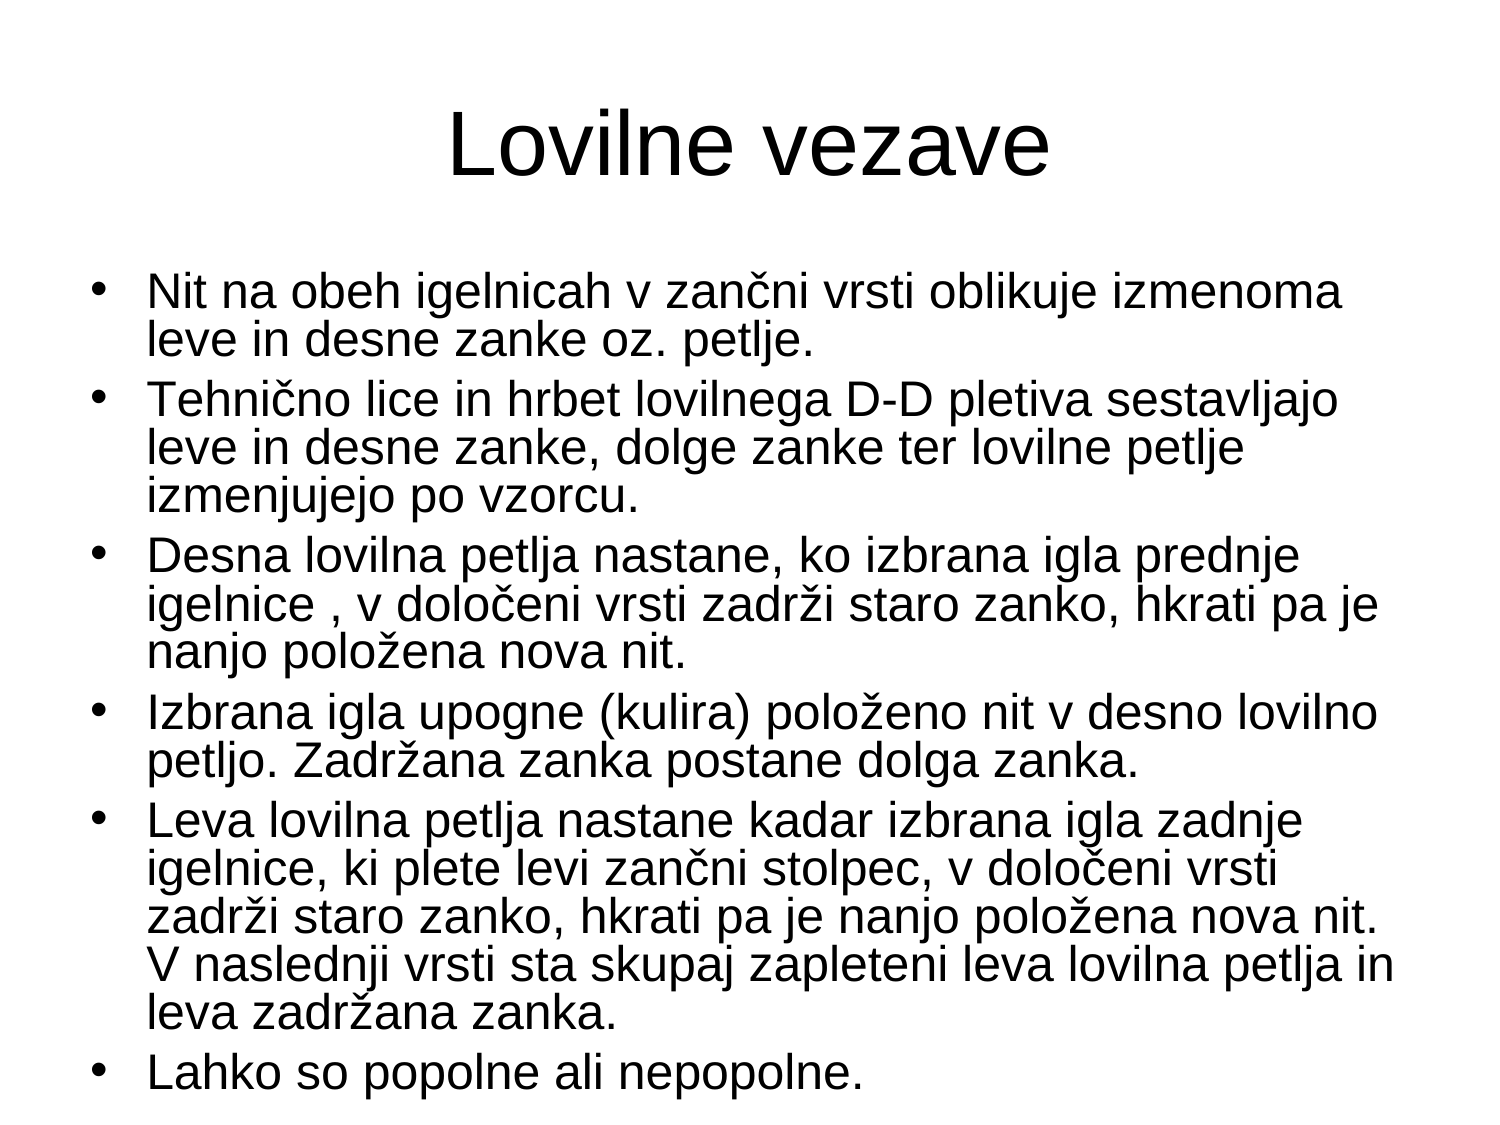

# Lovilne vezave
Nit na obeh igelnicah v zančni vrsti oblikuje izmenoma leve in desne zanke oz. petlje.
Tehnično lice in hrbet lovilnega D-D pletiva sestavljajo leve in desne zanke, dolge zanke ter lovilne petlje izmenjujejo po vzorcu.
Desna lovilna petlja nastane, ko izbrana igla prednje igelnice , v določeni vrsti zadrži staro zanko, hkrati pa je nanjo položena nova nit.
Izbrana igla upogne (kulira) položeno nit v desno lovilno petljo. Zadržana zanka postane dolga zanka.
Leva lovilna petlja nastane kadar izbrana igla zadnje igelnice, ki plete levi zančni stolpec, v določeni vrsti zadrži staro zanko, hkrati pa je nanjo položena nova nit. V naslednji vrsti sta skupaj zapleteni leva lovilna petlja in leva zadržana zanka.
Lahko so popolne ali nepopolne.